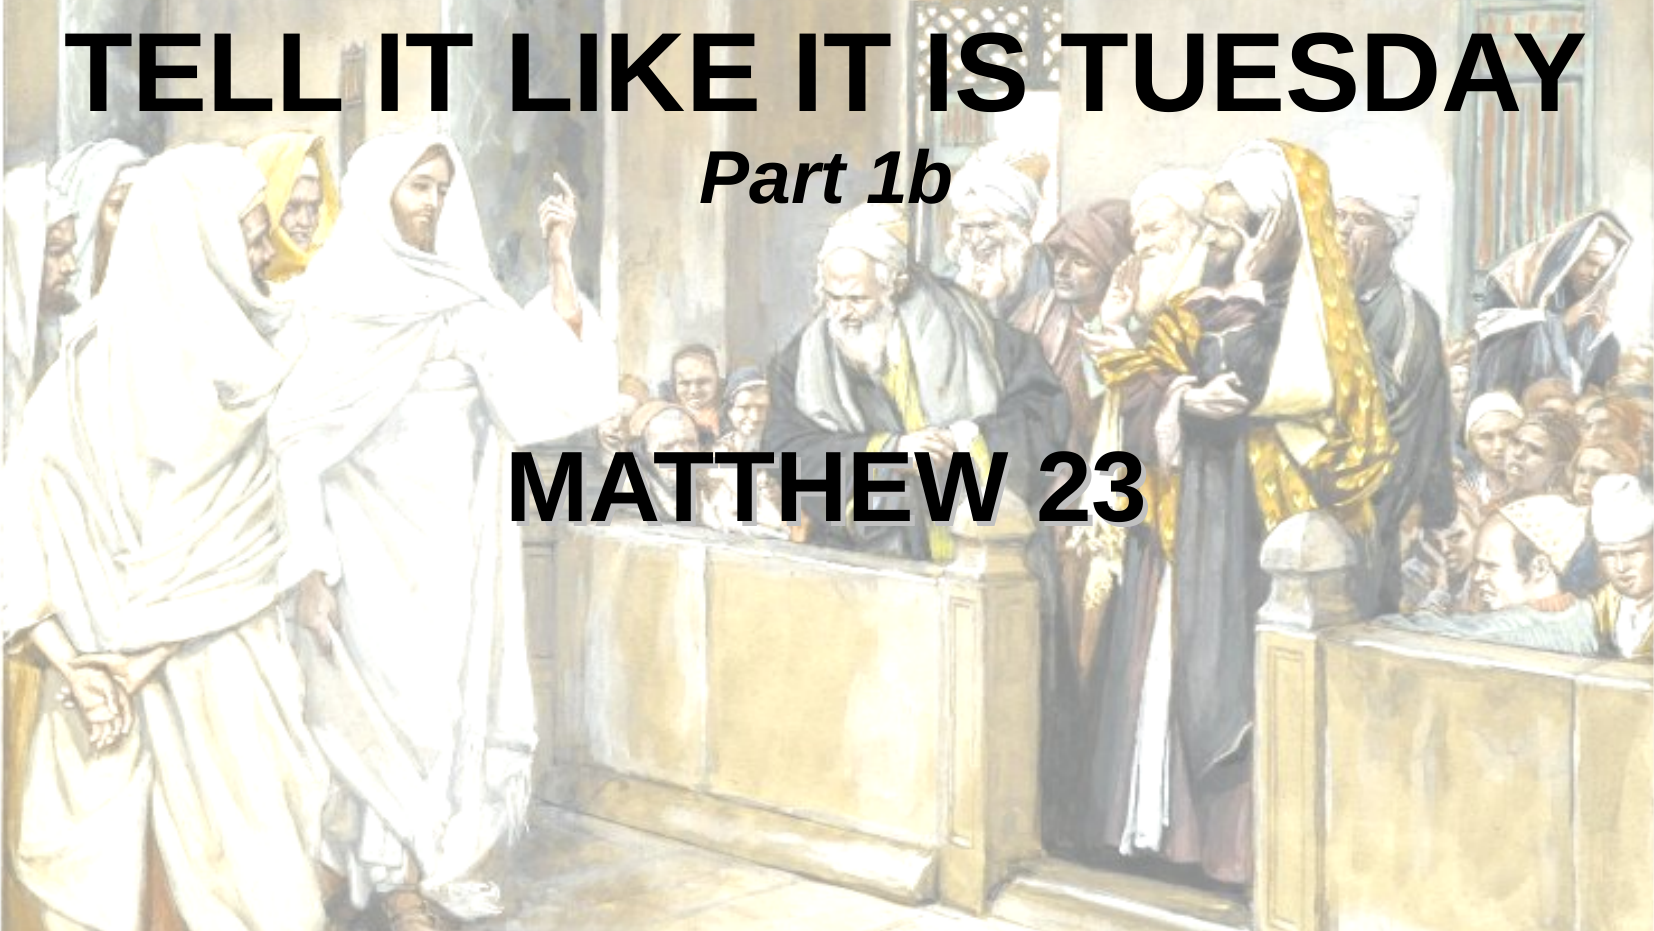

# TELL IT LIKE IT IS TUESDAY Part 1b
MATTHEW 23